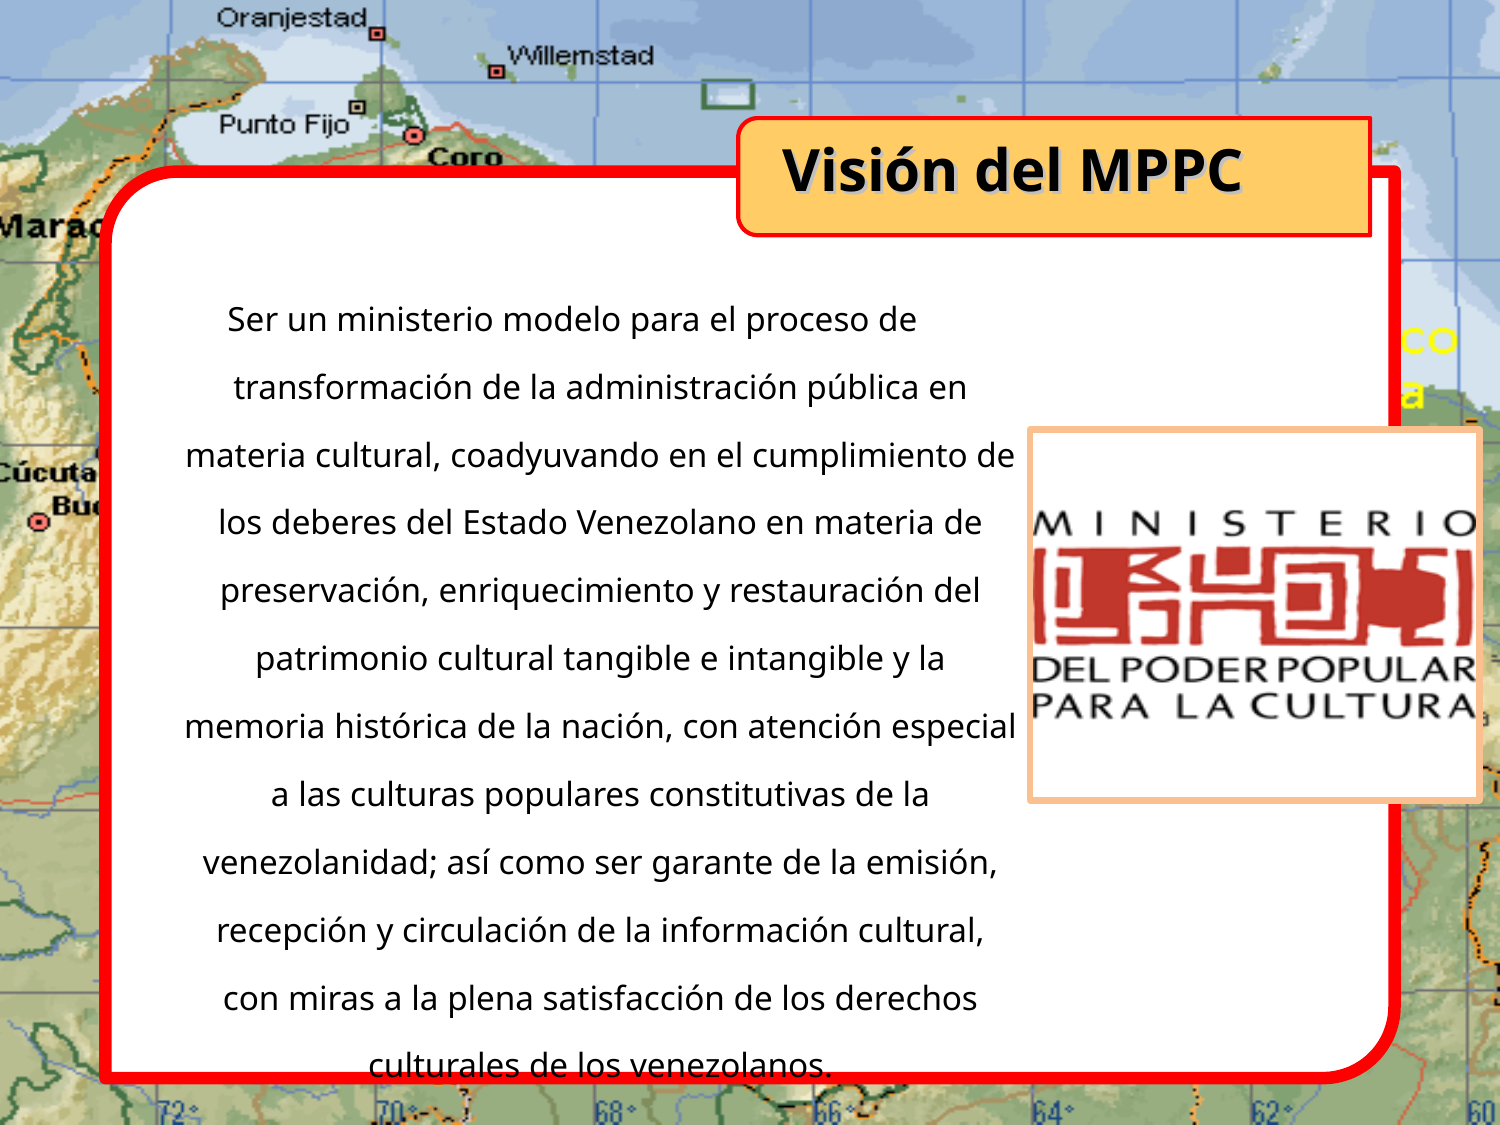

Visión del MPPC
Ser un ministerio modelo para el proceso de transformación de la administración pública en materia cultural, coadyuvando en el cumplimiento de los deberes del Estado Venezolano en materia de preservación, enriquecimiento y restauración del patrimonio cultural tangible e intangible y la memoria histórica de la nación, con atención especial a las culturas populares constitutivas de la venezolanidad; así como ser garante de la emisión, recepción y circulación de la información cultural, con miras a la plena satisfacción de los derechos culturales de los venezolanos.